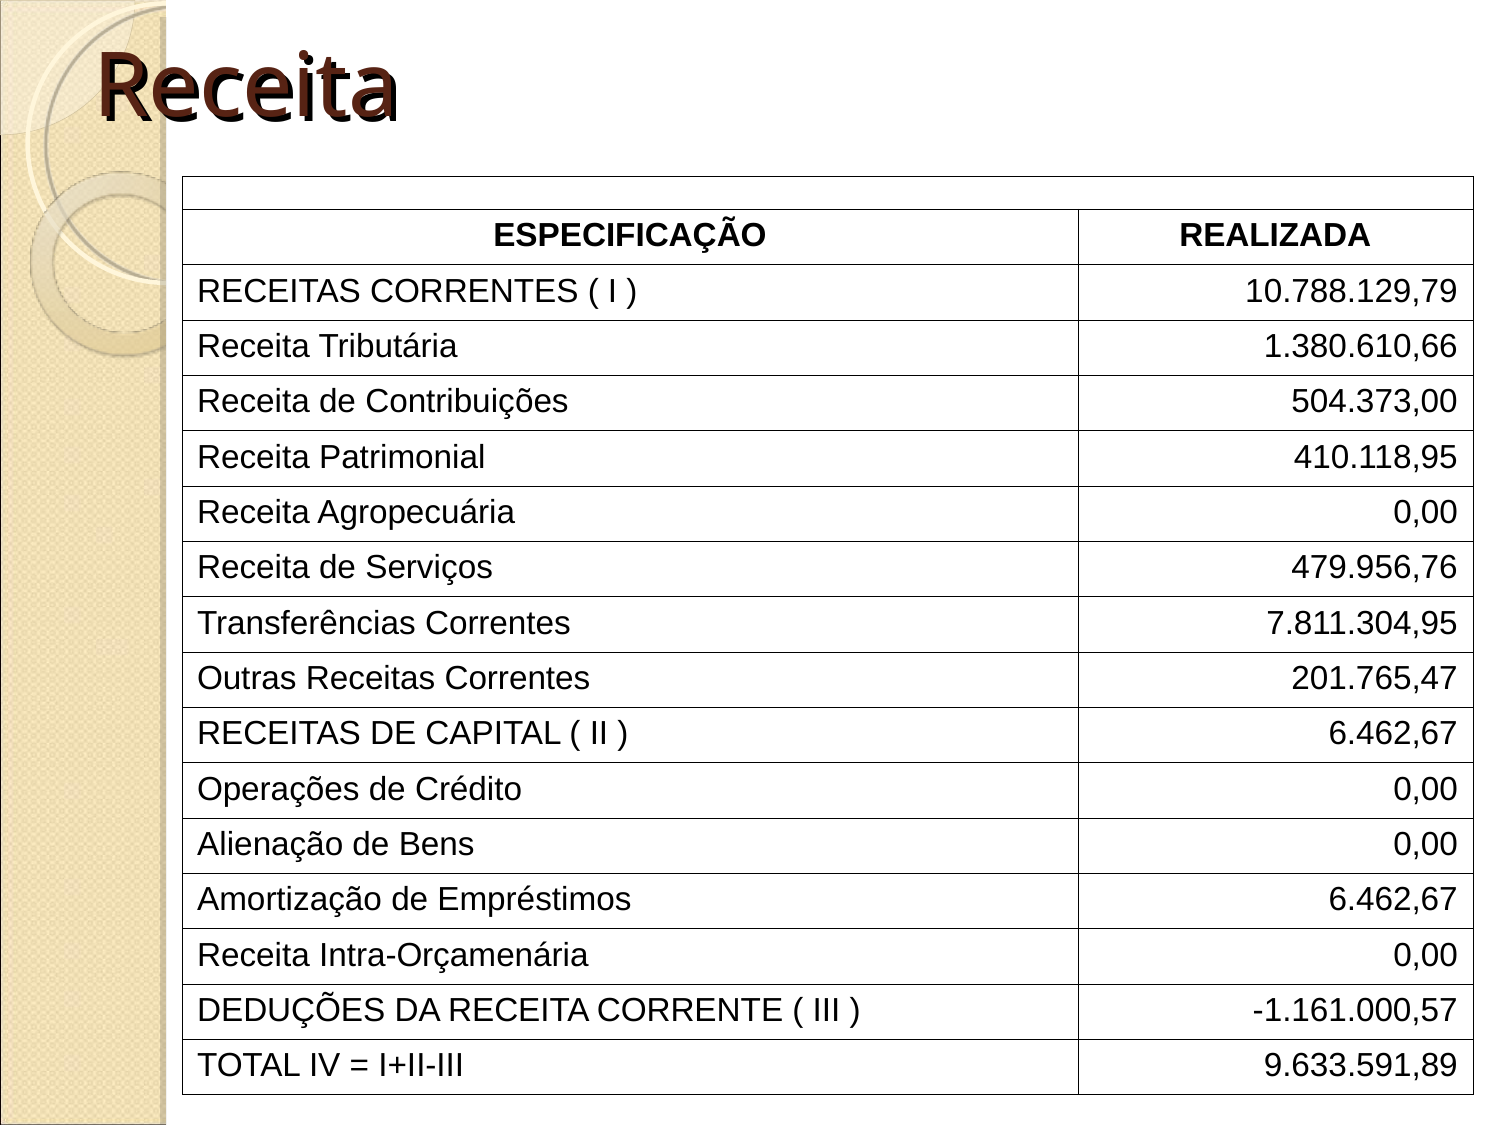

Receita
| ATÉ O MES DE AGOSTO DE 2009 | |
| --- | --- |
| ESPECIFICAÇÃO | REALIZADA |
| RECEITAS CORRENTES ( I ) | 10.788.129,79 |
| Receita Tributária | 1.380.610,66 |
| Receita de Contribuições | 504.373,00 |
| Receita Patrimonial | 410.118,95 |
| Receita Agropecuária | 0,00 |
| Receita de Serviços | 479.956,76 |
| Transferências Correntes | 7.811.304,95 |
| Outras Receitas Correntes | 201.765,47 |
| RECEITAS DE CAPITAL ( II ) | 6.462,67 |
| Operações de Crédito | 0,00 |
| Alienação de Bens | 0,00 |
| Amortização de Empréstimos | 6.462,67 |
| Receita Intra-Orçamenária | 0,00 |
| DEDUÇÕES DA RECEITA CORRENTE ( III ) | -1.161.000,57 |
| TOTAL IV = I+II-III | 9.633.591,89 |